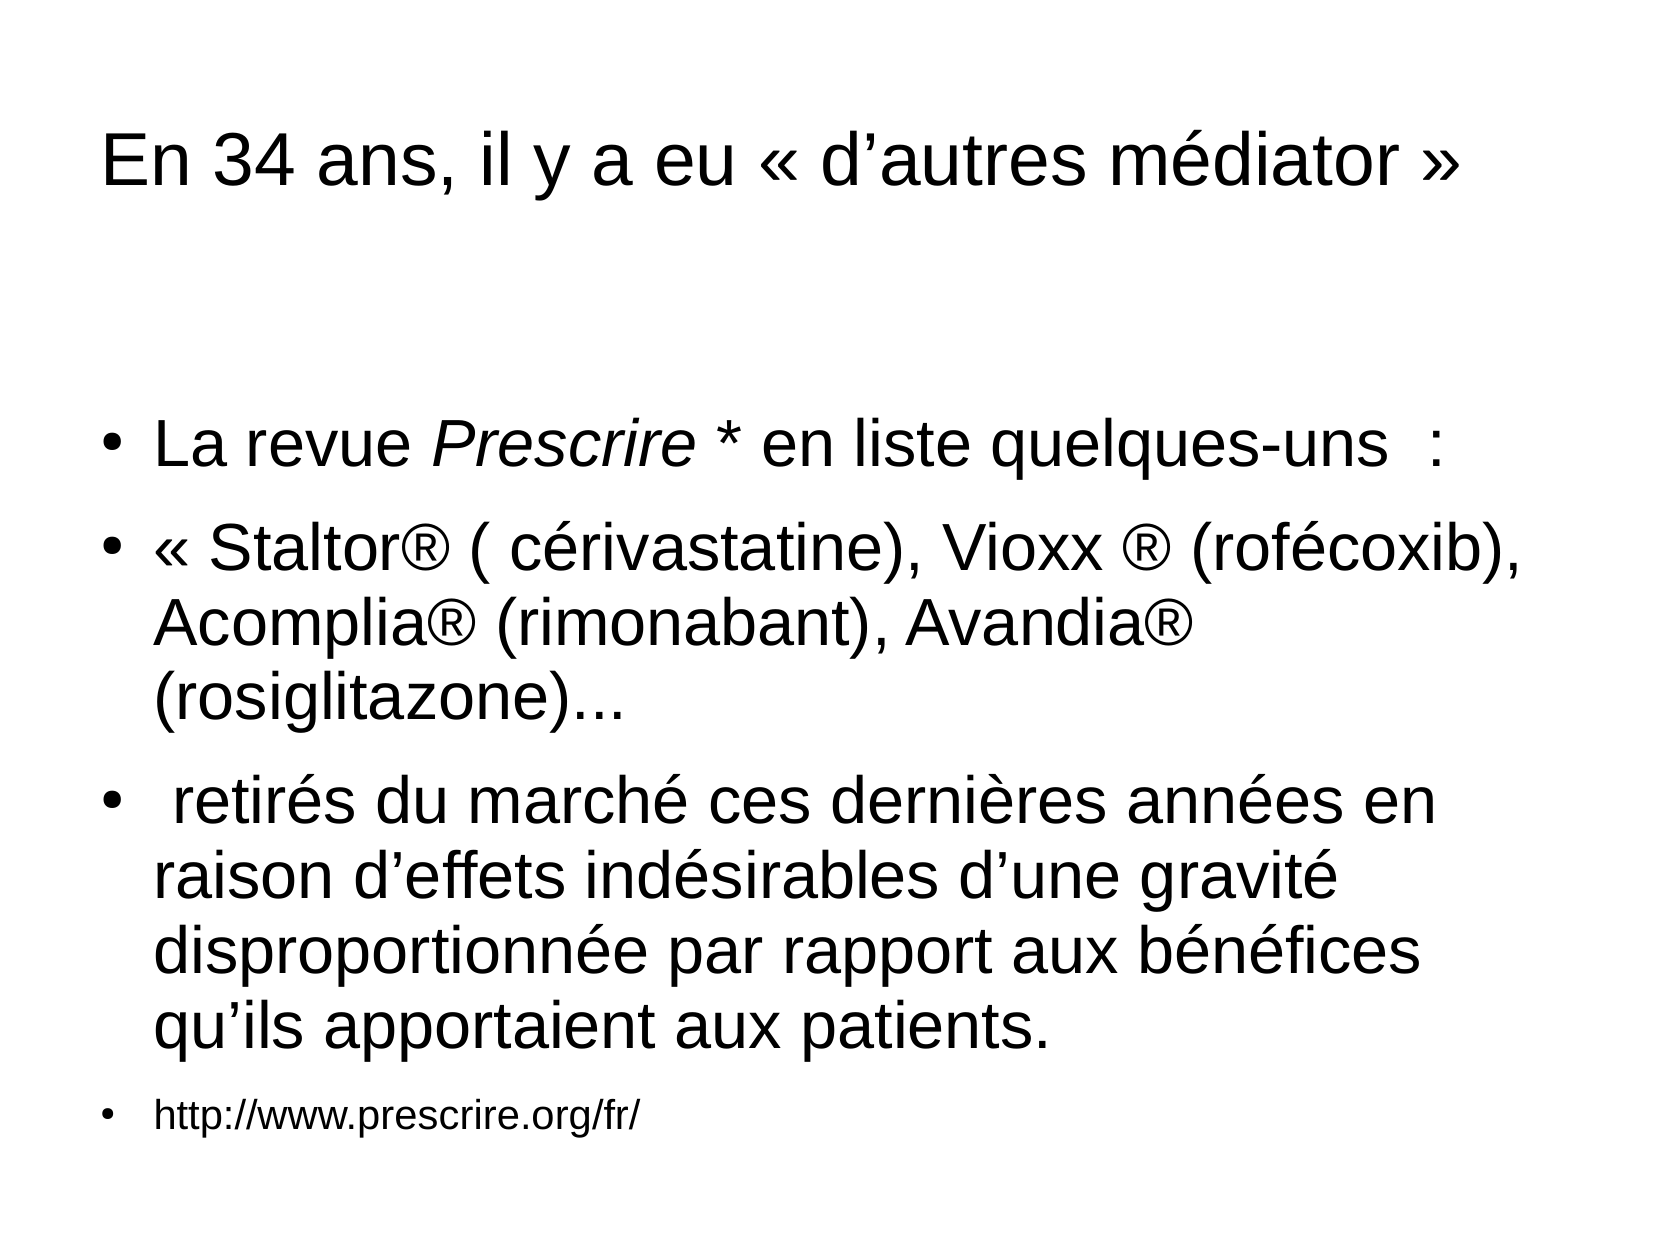

# En 34 ans, il y a eu « d’autres médiator »
La revue Prescrire * en liste quelques-uns  :
« Staltor® ( cérivastatine), Vioxx ® (rofécoxib), Acomplia® (rimonabant), Avandia® (rosiglitazone)...
 retirés du marché ces dernières années en raison d’effets indésirables d’une gravité disproportionnée par rapport aux bénéfices qu’ils apportaient aux patients.
http://www.prescrire.org/fr/